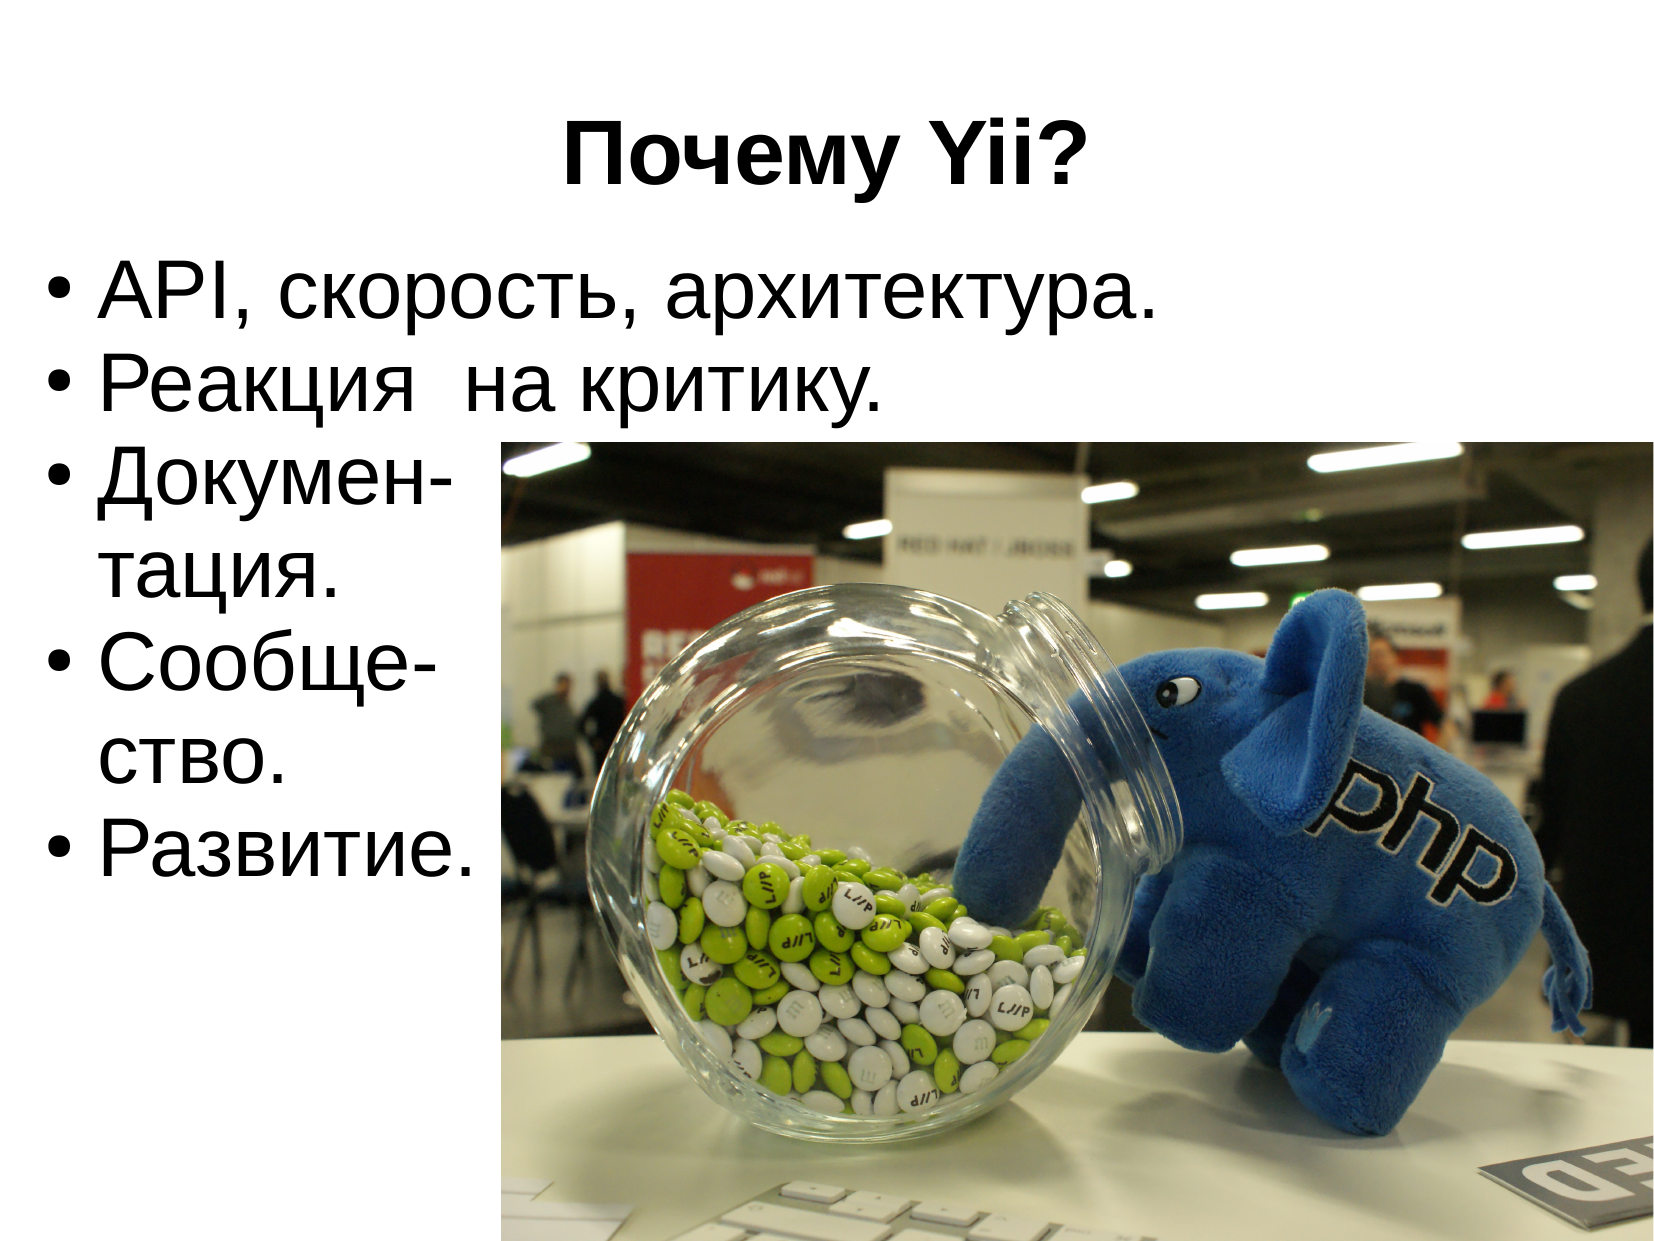

# Почему Yii?
 API, скорость, архитектура.
 Реакция на критику.
 Докумен-
 тация.
 Сообще-
 ство.
 Развитие.
3